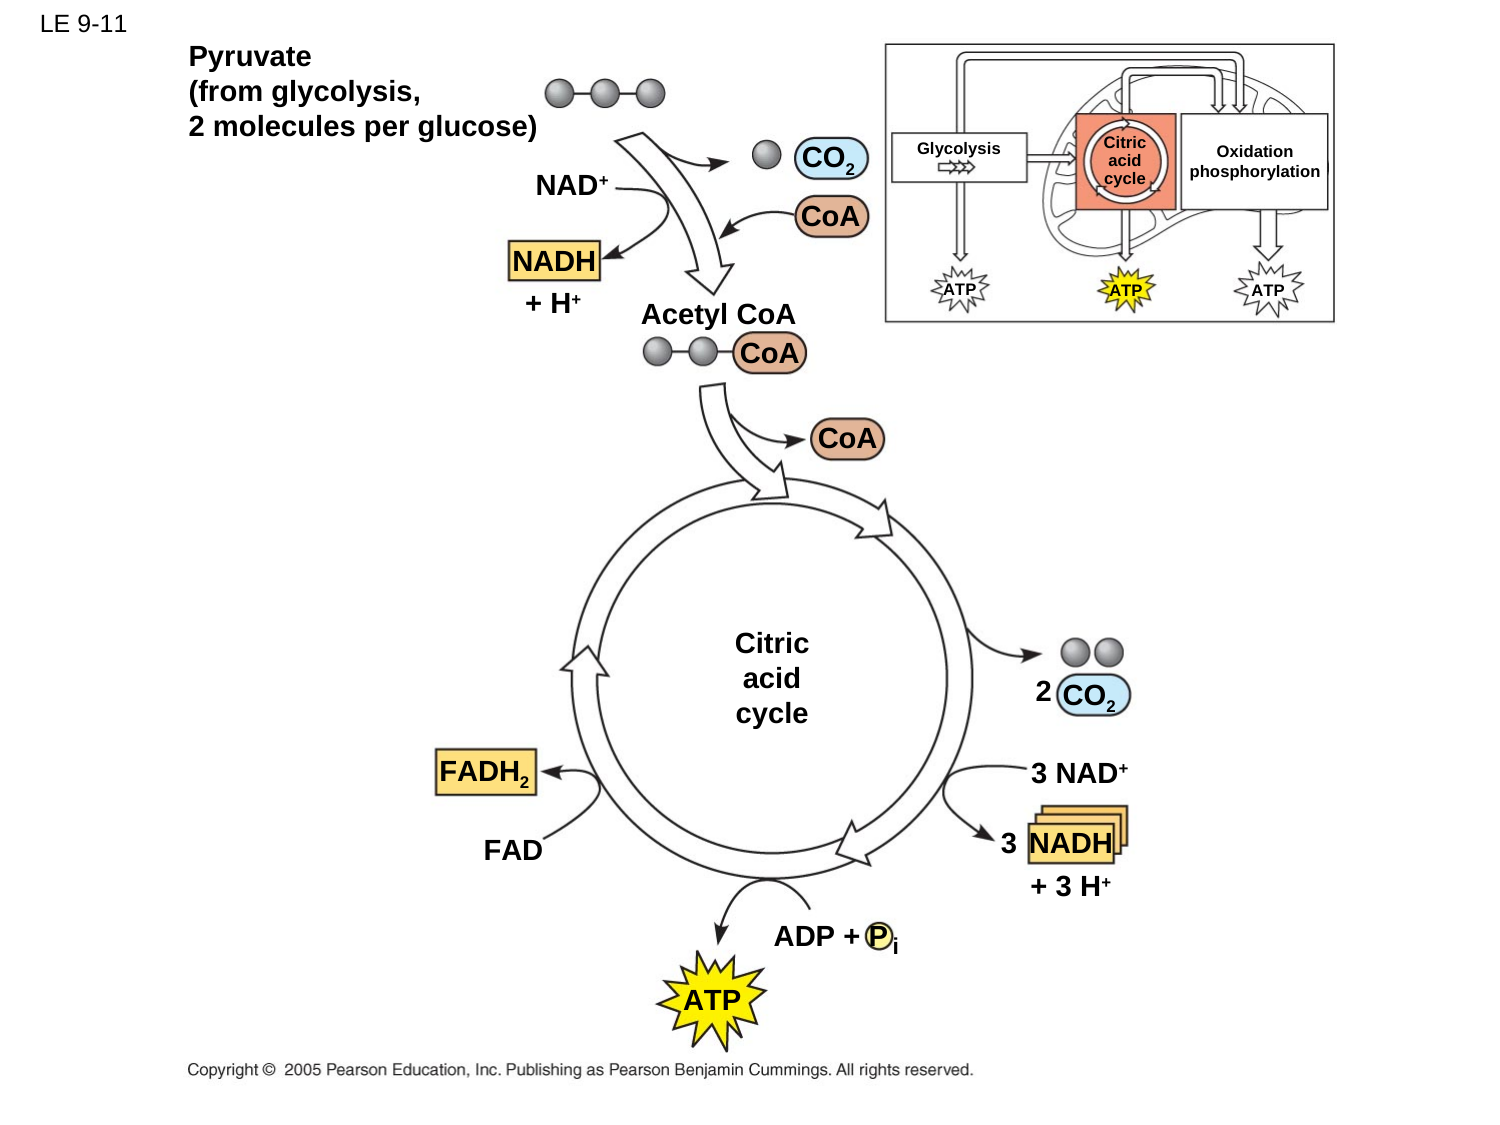

# LE 9-11
Pyruvate
(from glycolysis,
2 molecules per glucose)
Citric
acid
cycle
Glycolysis
Oxidation
phosphorylation
CO2
NAD+
CoA
NADH
ATP
ATP
ATP
+ H+
Acetyl CoA
CoA
CoA
Citric
acid
cycle
2
CO2
FADH2
3 NAD+
3
NADH
FAD
+ 3 H+
ADP + P
i
ATP